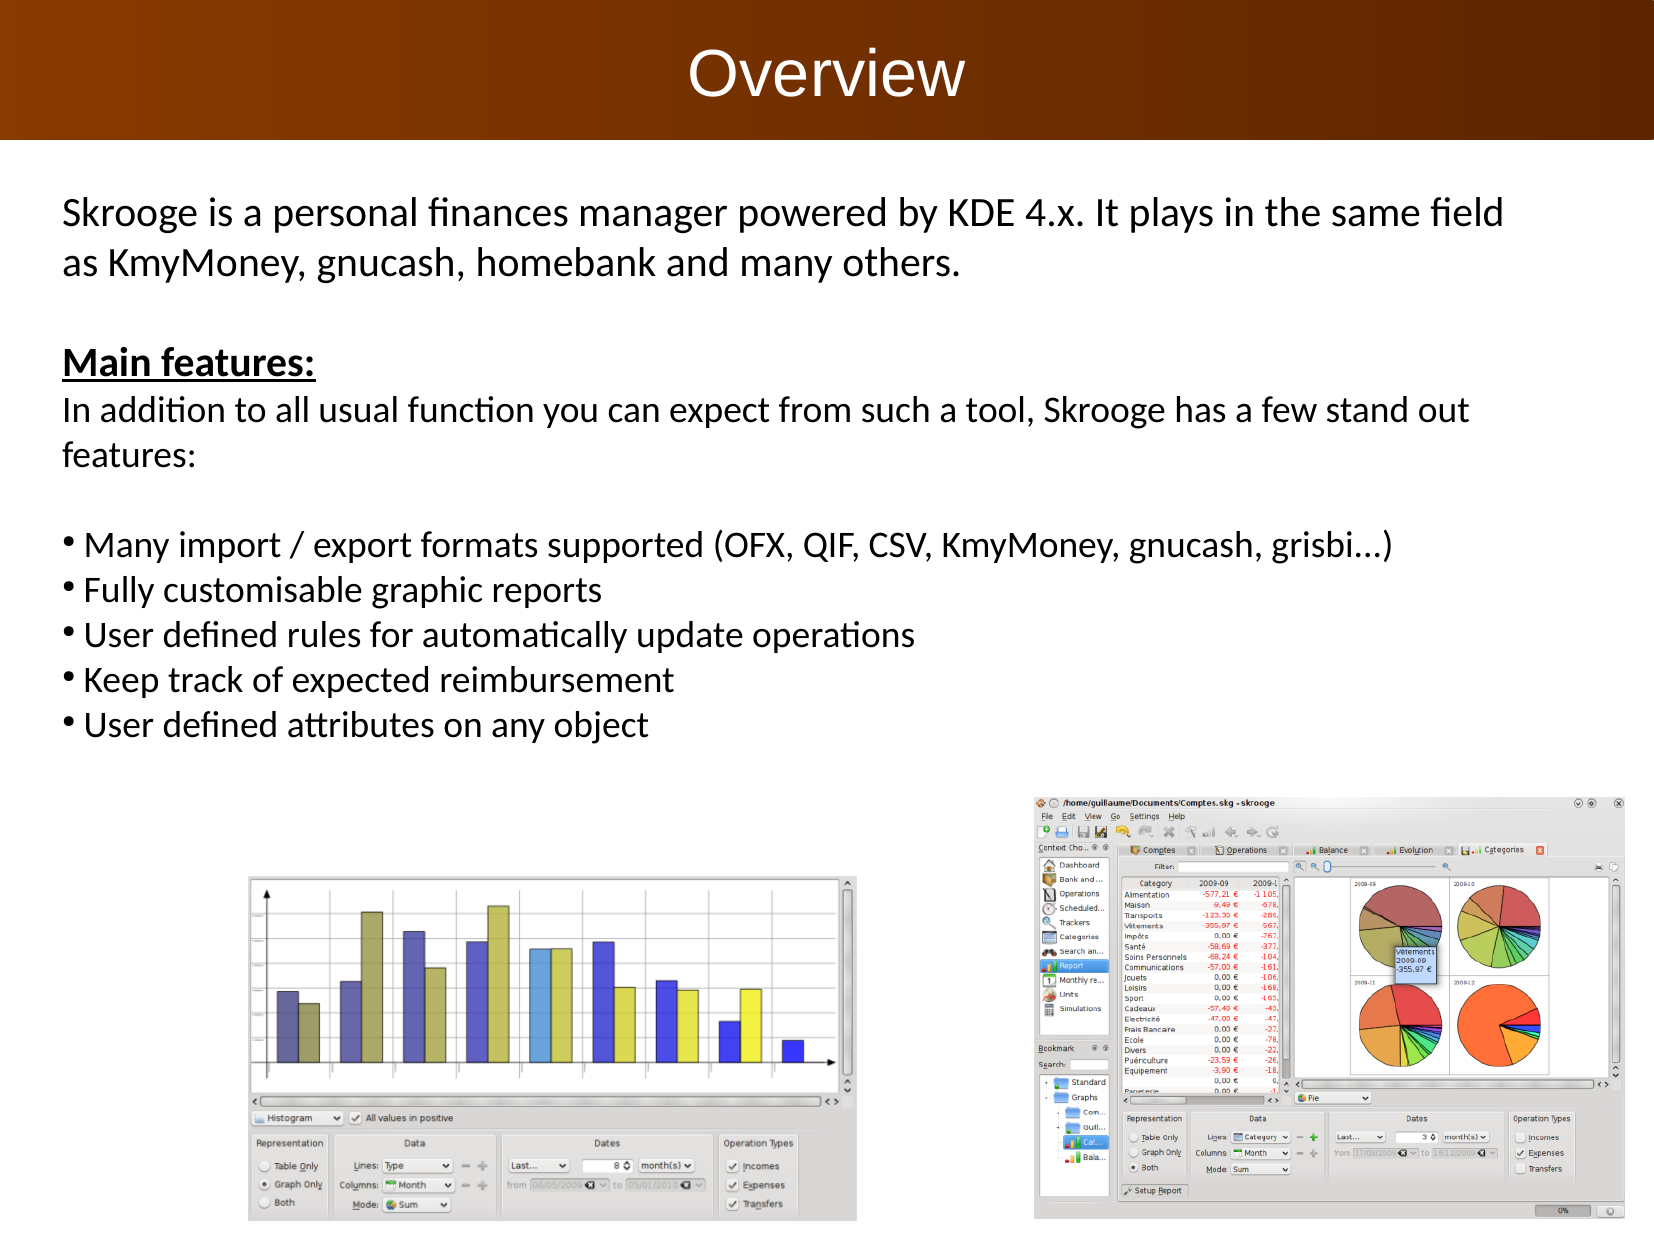

# Overview
Skrooge is a personal finances manager powered by KDE 4.x. It plays in the same field as KmyMoney, gnucash, homebank and many others.
Main features:
In addition to all usual function you can expect from such a tool, Skrooge has a few stand out features:
 Many import / export formats supported (OFX, QIF, CSV, KmyMoney, gnucash, grisbi...)
 Fully customisable graphic reports
 User defined rules for automatically update operations
 Keep track of expected reimbursement
 User defined attributes on any object